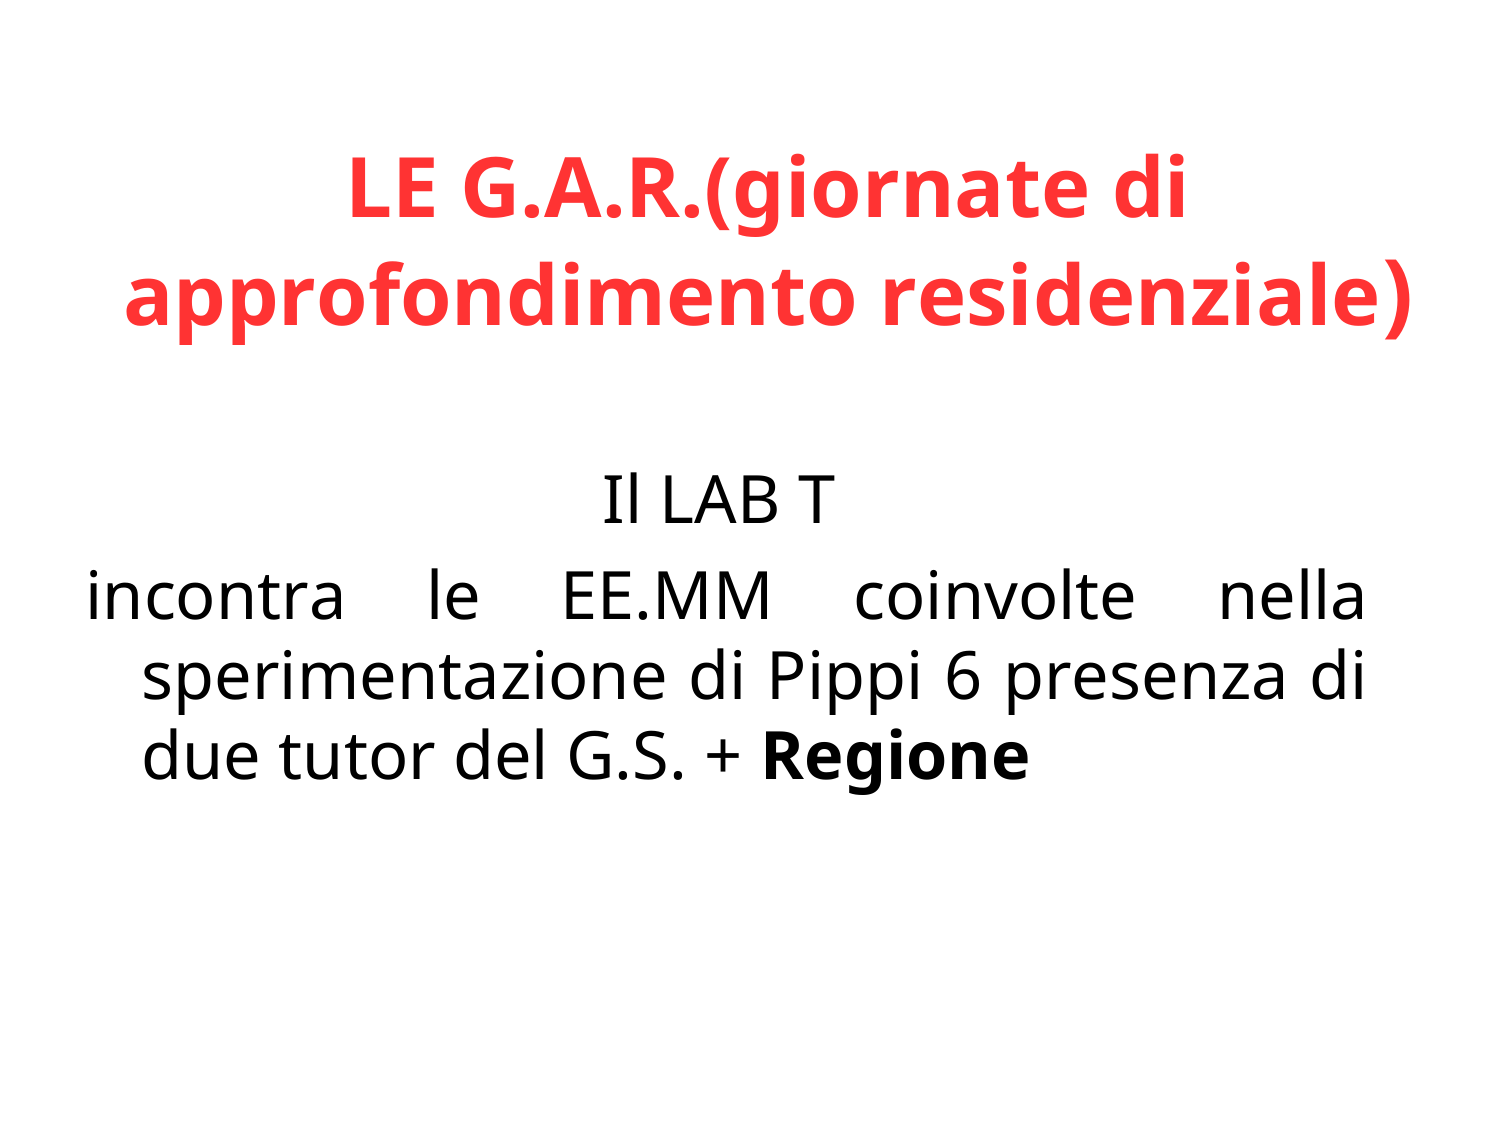

# LE G.A.R.(giornate di approfondimento residenziale)
Il LAB T
incontra le EE.MM coinvolte nella sperimentazione di Pippi 6 presenza di due tutor del G.S. + Regione